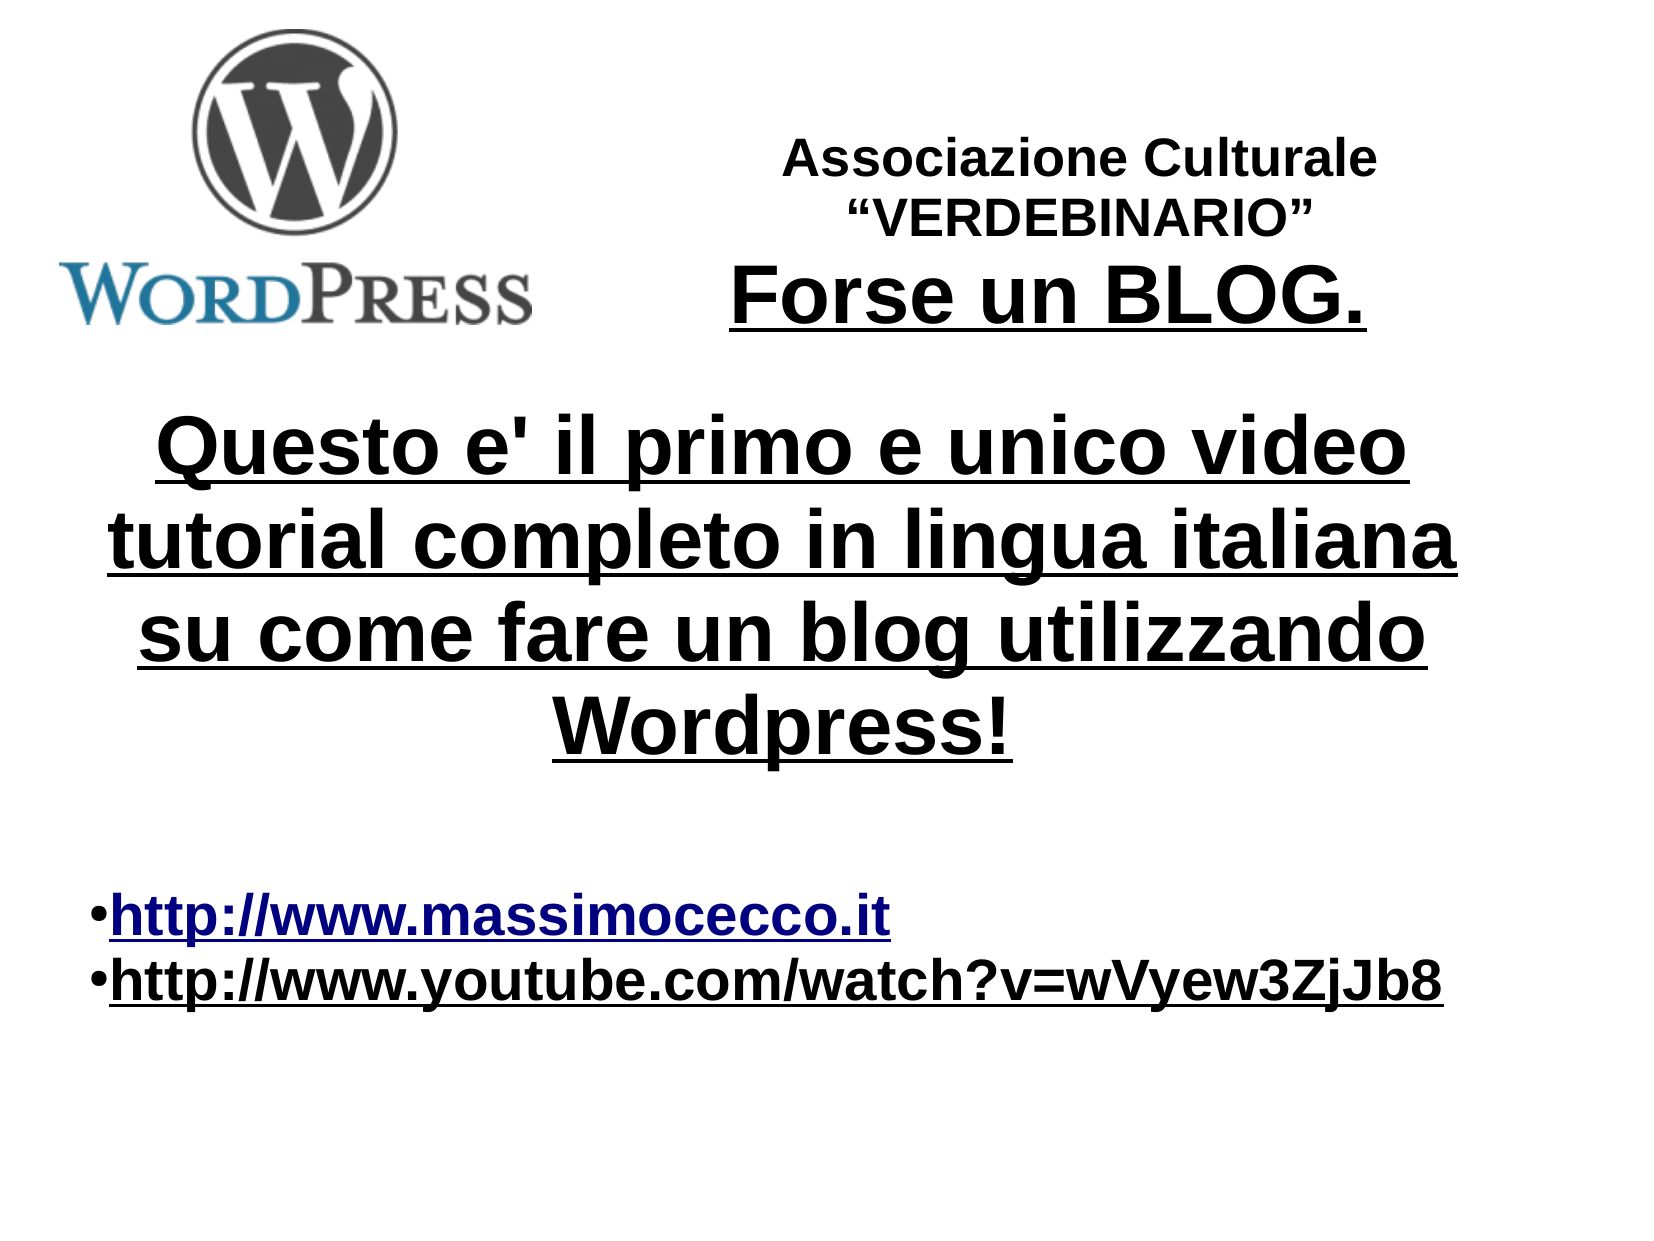

# Associazione Culturale “VERDEBINARIO”
Forse un BLOG.
Questo e' il primo e unico video tutorial completo in lingua italiana su come fare un blog utilizzando Wordpress!
http://www.massimocecco.it
http://www.youtube.com/watch?v=wVyew3ZjJb8